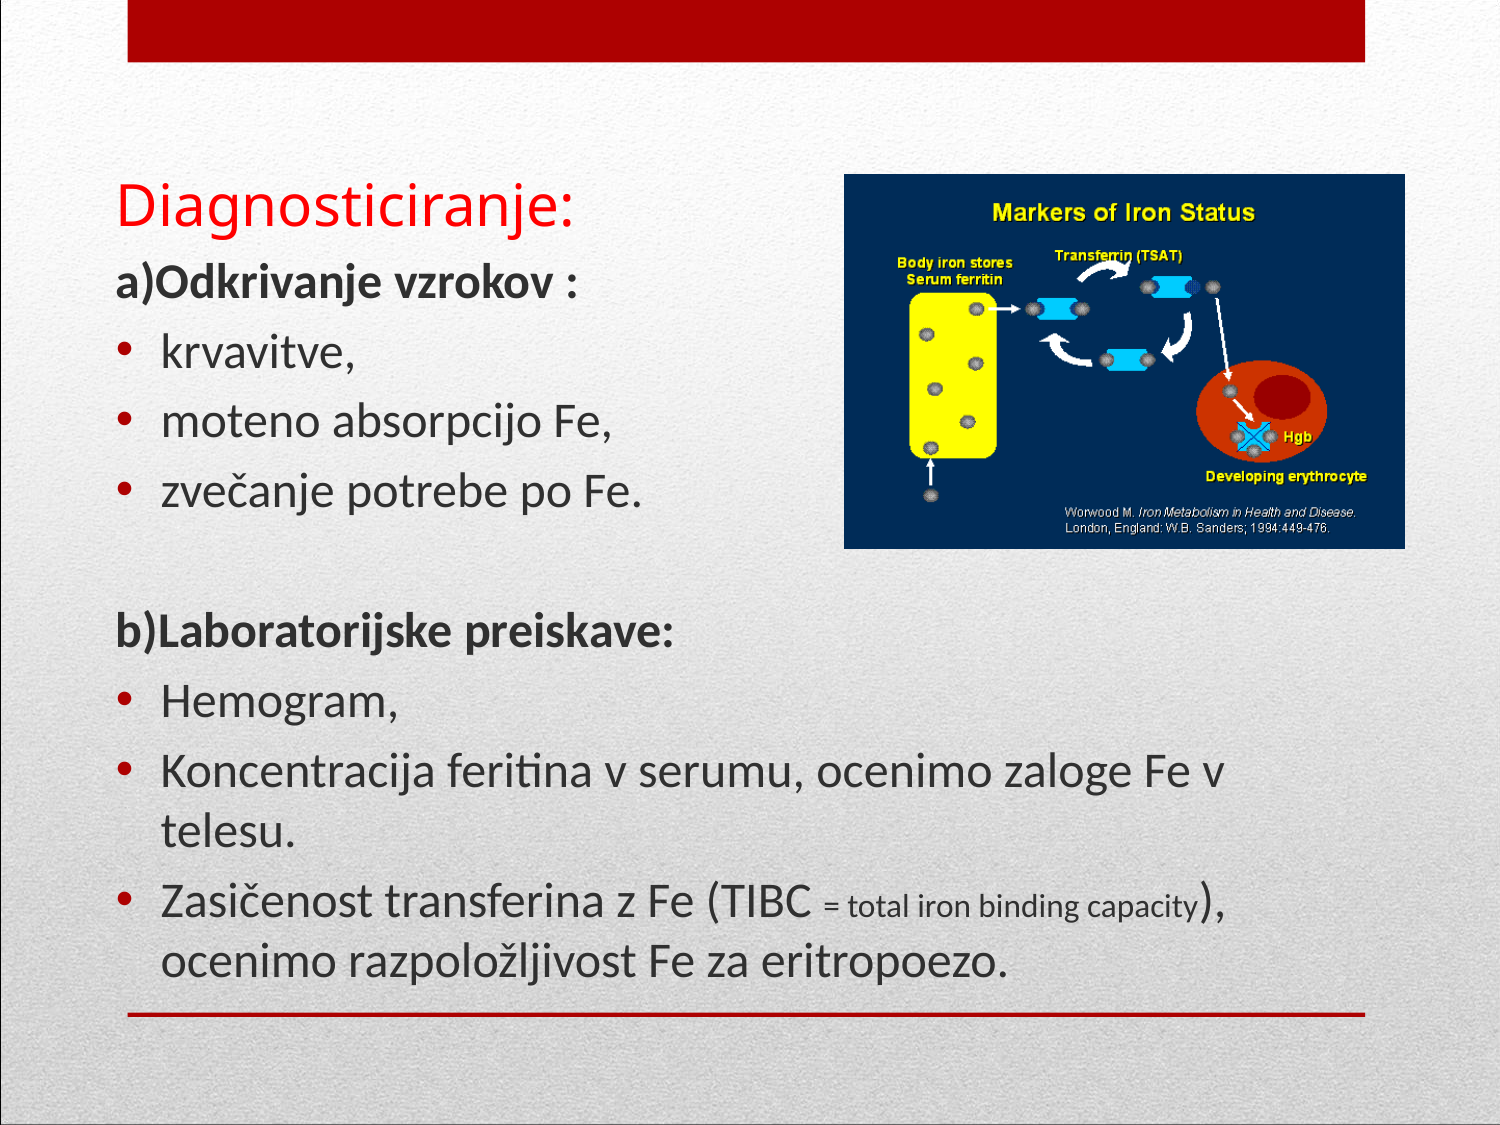

# Diagnosticiranje:
a)Odkrivanje vzrokov :
krvavitve,
moteno absorpcijo Fe,
zvečanje potrebe po Fe.
b)Laboratorijske preiskave:
Hemogram,
Koncentracija feritina v serumu, ocenimo zaloge Fe v telesu.
Zasičenost transferina z Fe (TIBC = total iron binding capacity), ocenimo razpoložljivost Fe za eritropoezo.